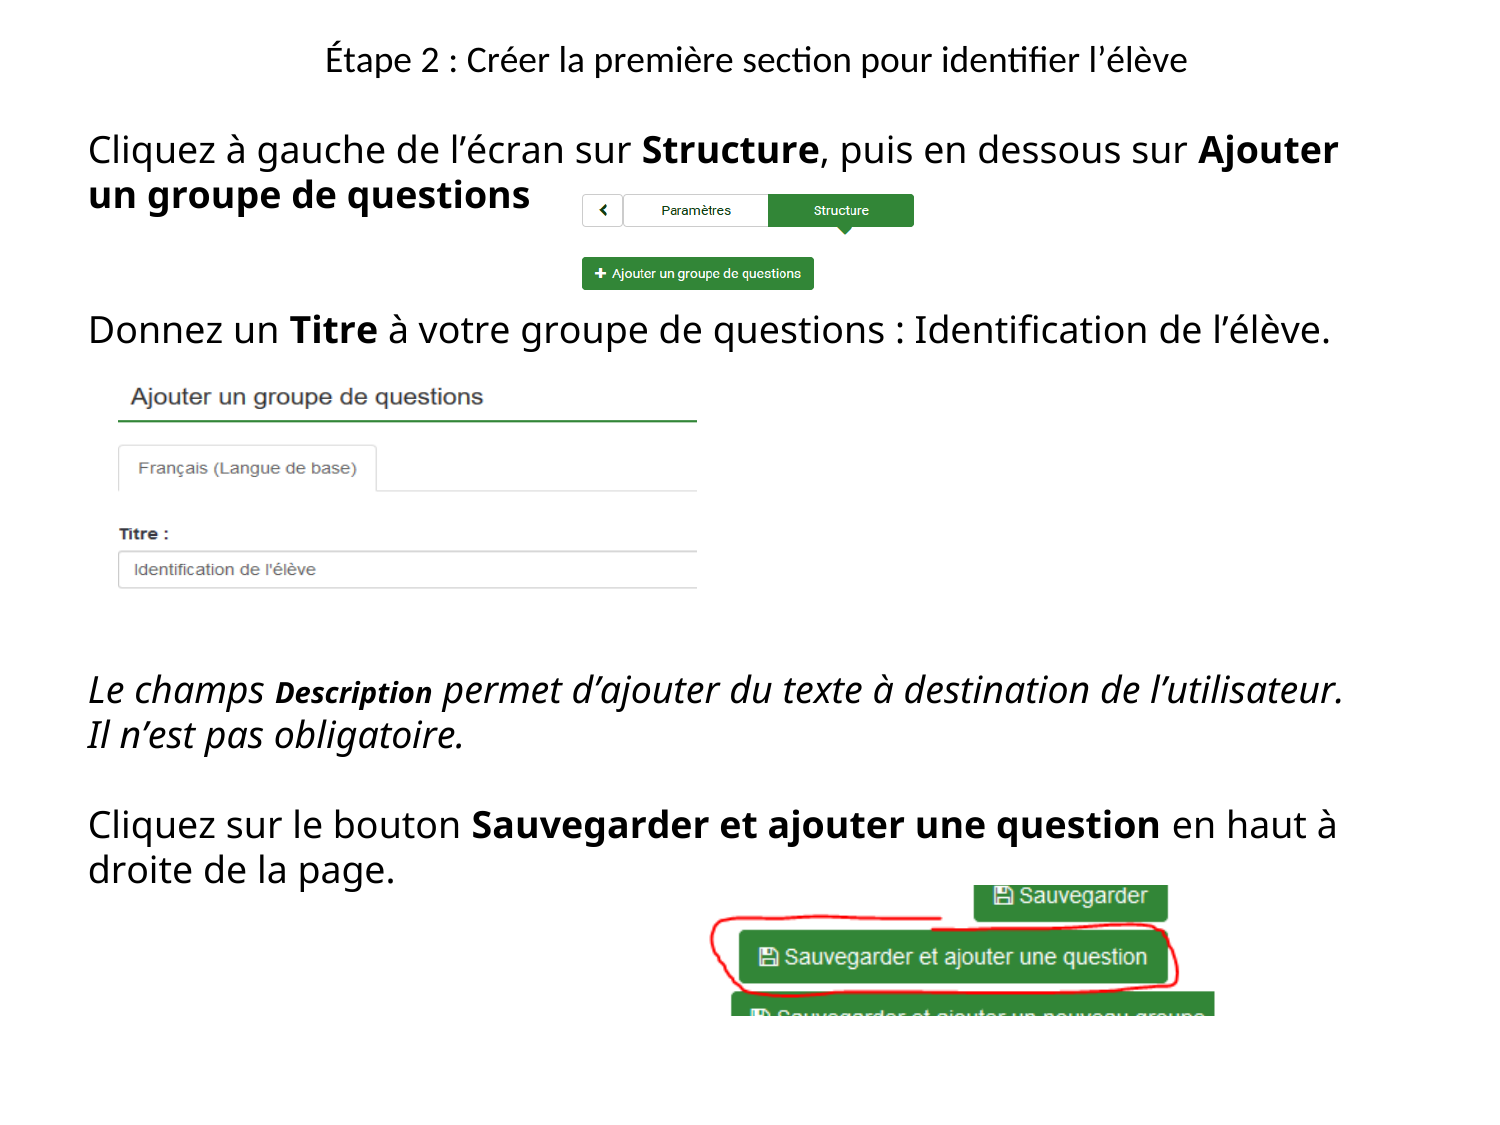

Étape 2 : Créer la première section pour identifier l’élève
Cliquez à gauche de l’écran sur Structure, puis en dessous sur Ajouter un groupe de questions
Donnez un Titre à votre groupe de questions : Identification de l’élève.
Le champs Description permet d’ajouter du texte à destination de l’utilisateur. Il n’est pas obligatoire.
Cliquez sur le bouton Sauvegarder et ajouter une question en haut à droite de la page.